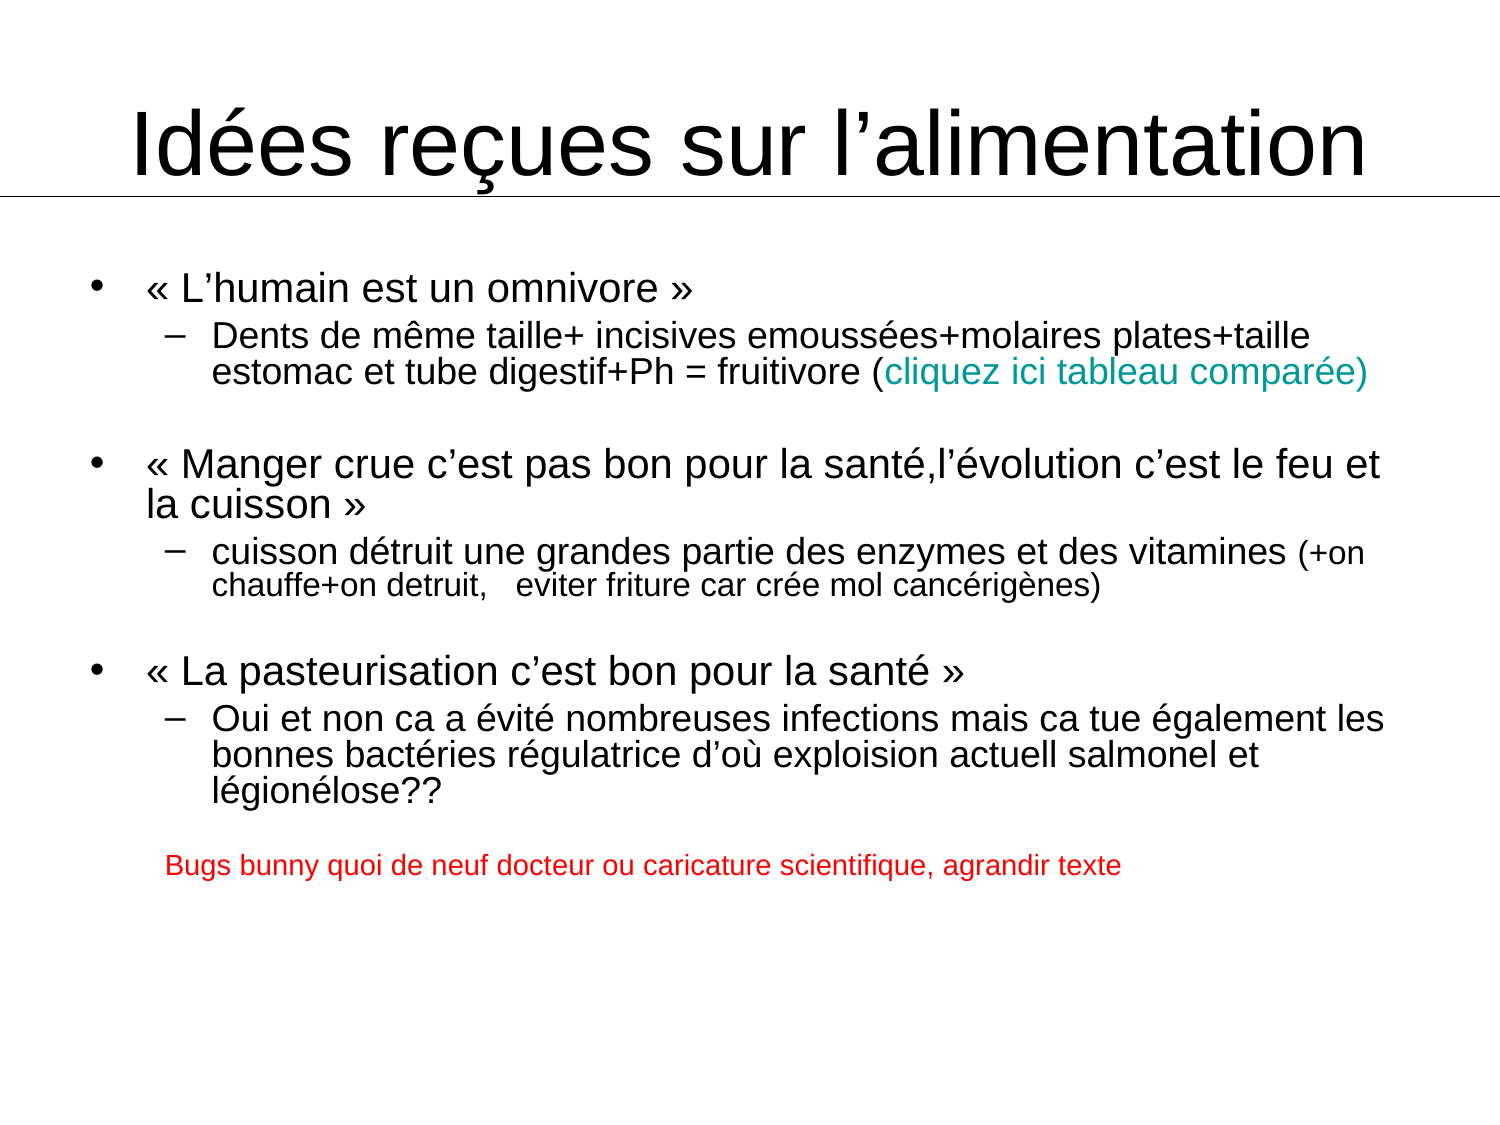

# Idées reçues sur l’alimentation
« L’humain est un omnivore »
Dents de même taille+ incisives emoussées+molaires plates+taille estomac et tube digestif+Ph = fruitivore (cliquez ici tableau comparée)
« Manger crue c’est pas bon pour la santé,l’évolution c’est le feu et la cuisson »
cuisson détruit une grandes partie des enzymes et des vitamines (+on chauffe+on detruit, eviter friture car crée mol cancérigènes)
« La pasteurisation c’est bon pour la santé »
Oui et non ca a évité nombreuses infections mais ca tue également les bonnes bactéries régulatrice d’où exploision actuell salmonel et légionélose??
Bugs bunny quoi de neuf docteur ou caricature scientifique, agrandir texte